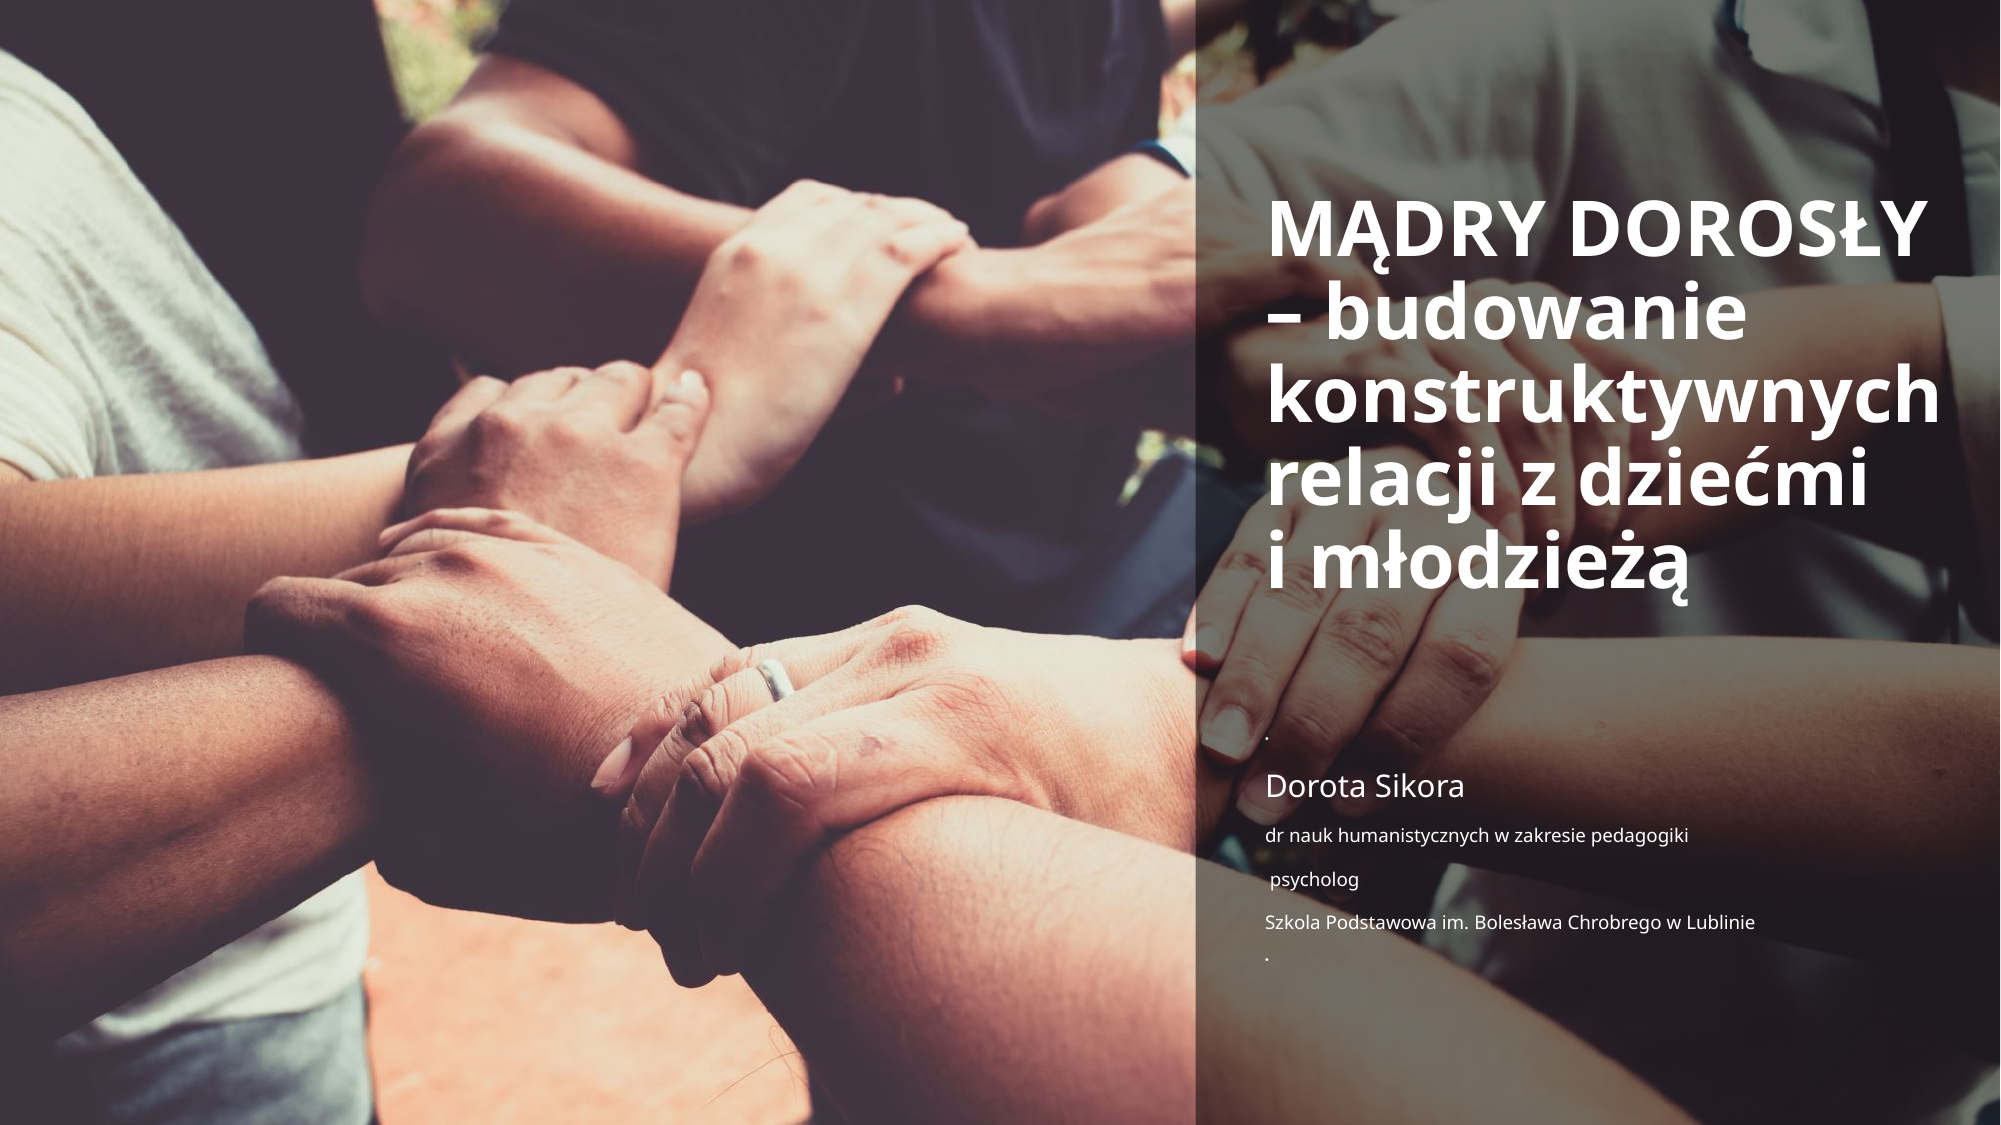

# MĄDRY DOROSŁY – budowanie konstruktywnych relacji z dziećmi i młodzieżą
Dorota Sikora
dr nauk humanistycznych w zakresie pedagogiki
 psycholog
Szkola Podstawowa im. Bolesława Chrobrego w Lublinie